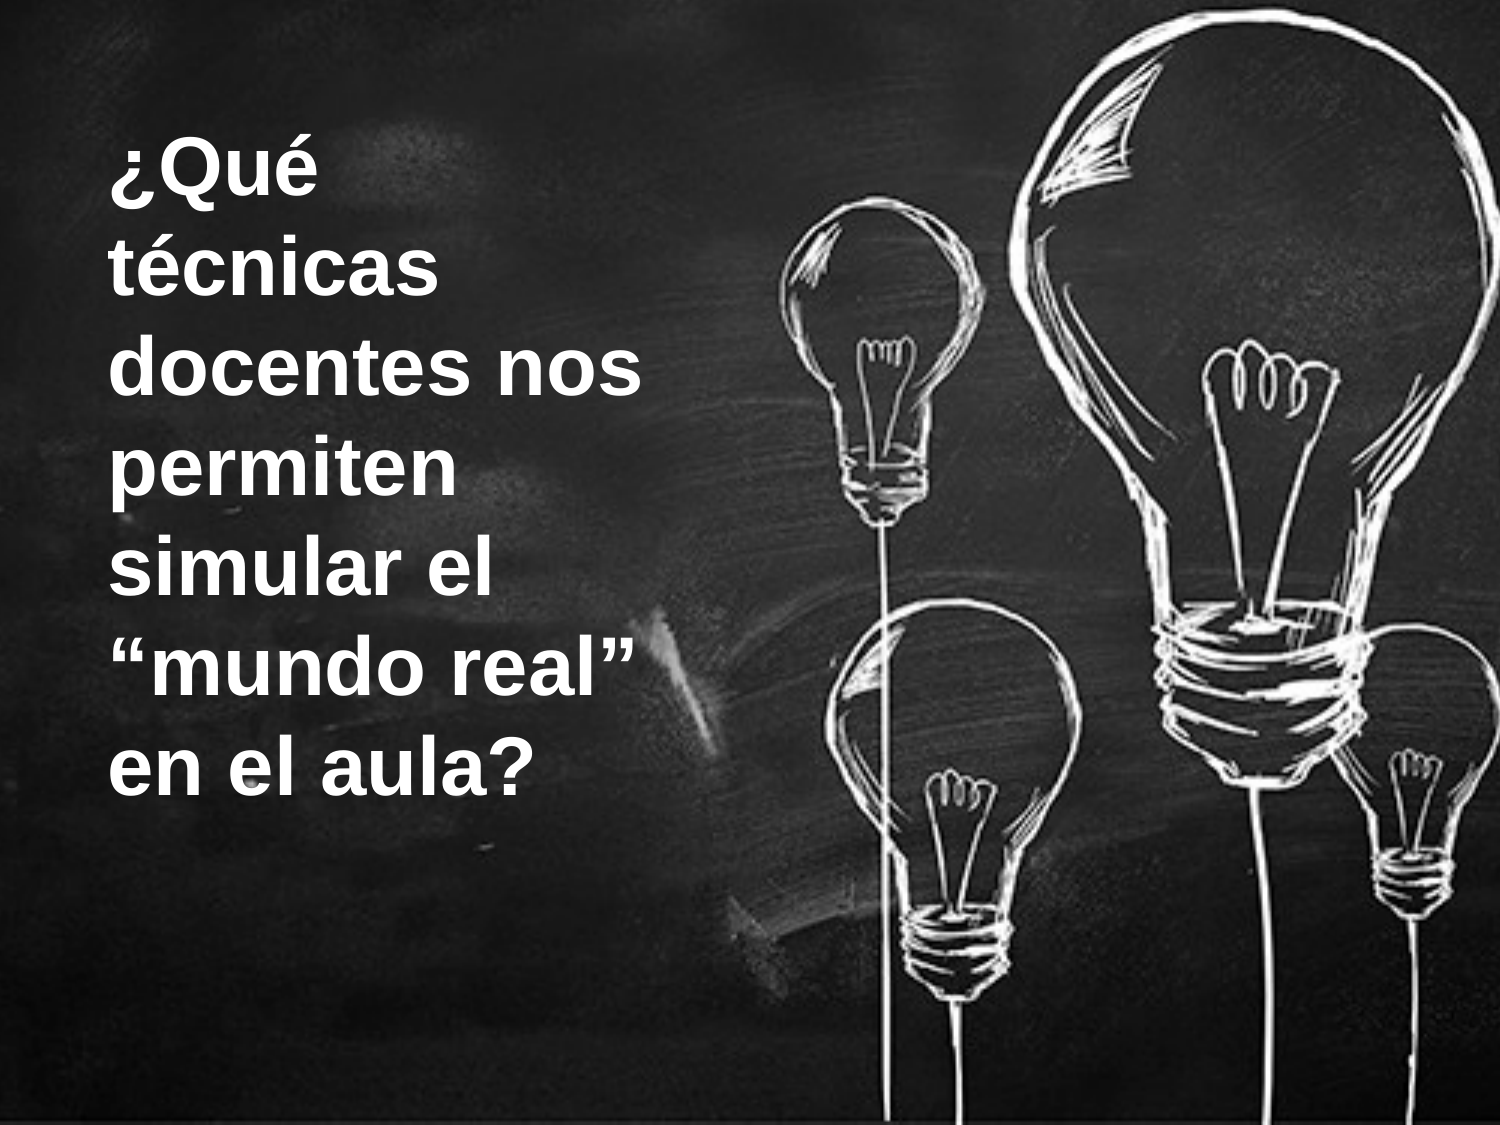

# ¿Qué técnicas docentes nos permiten simular el “mundo real” en el aula?